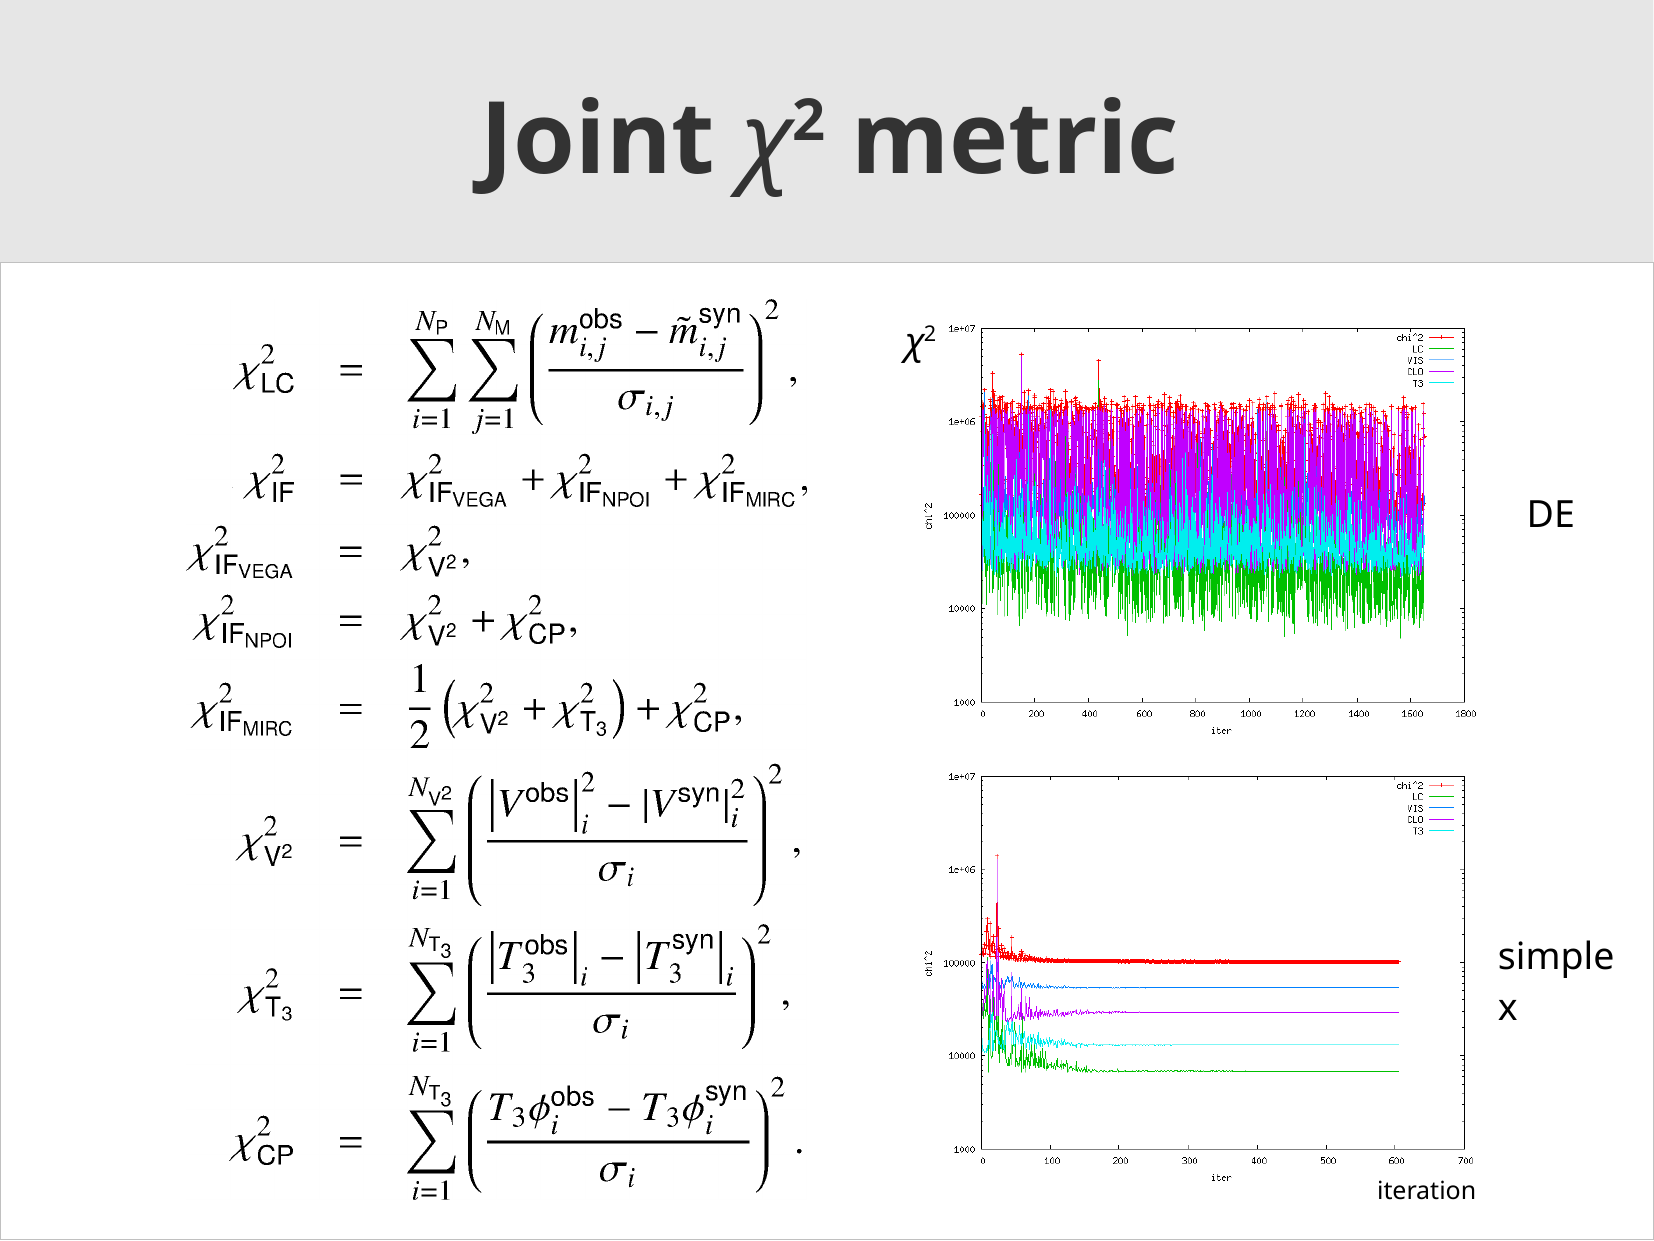

# Joint χ2 metric
χ2
DE
simplex
iteration